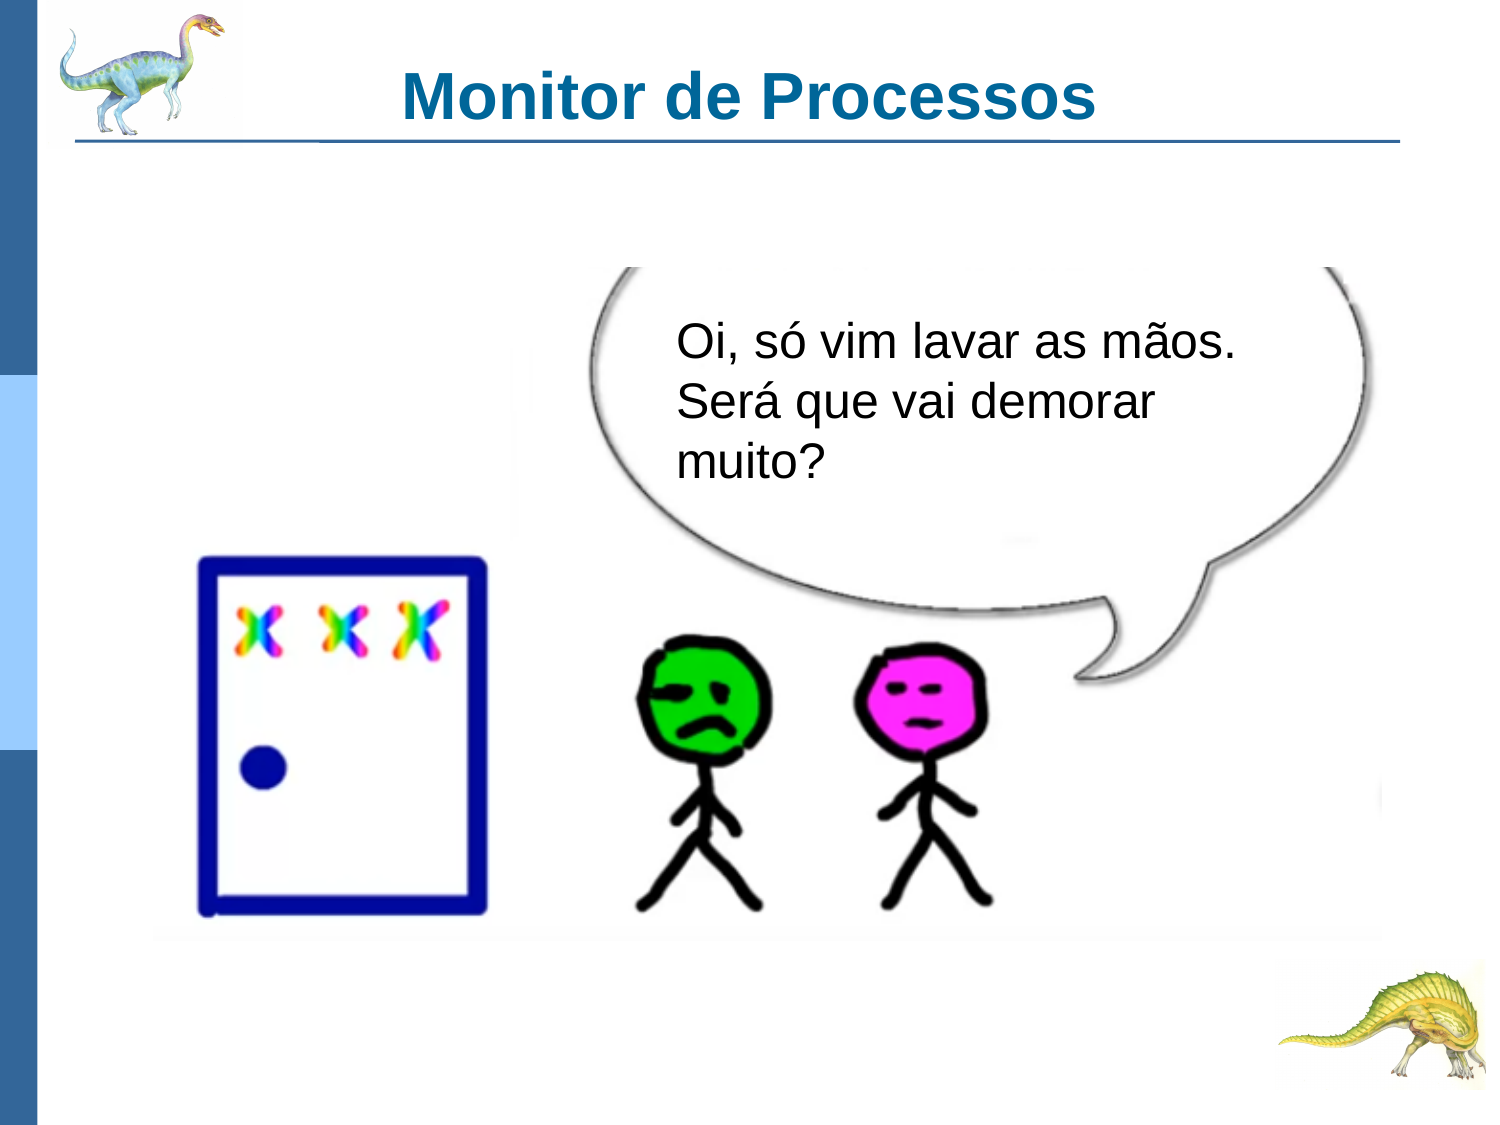

Monitor de Processos
Oi, só vim lavar as mãos. Será que vai demorar muito?